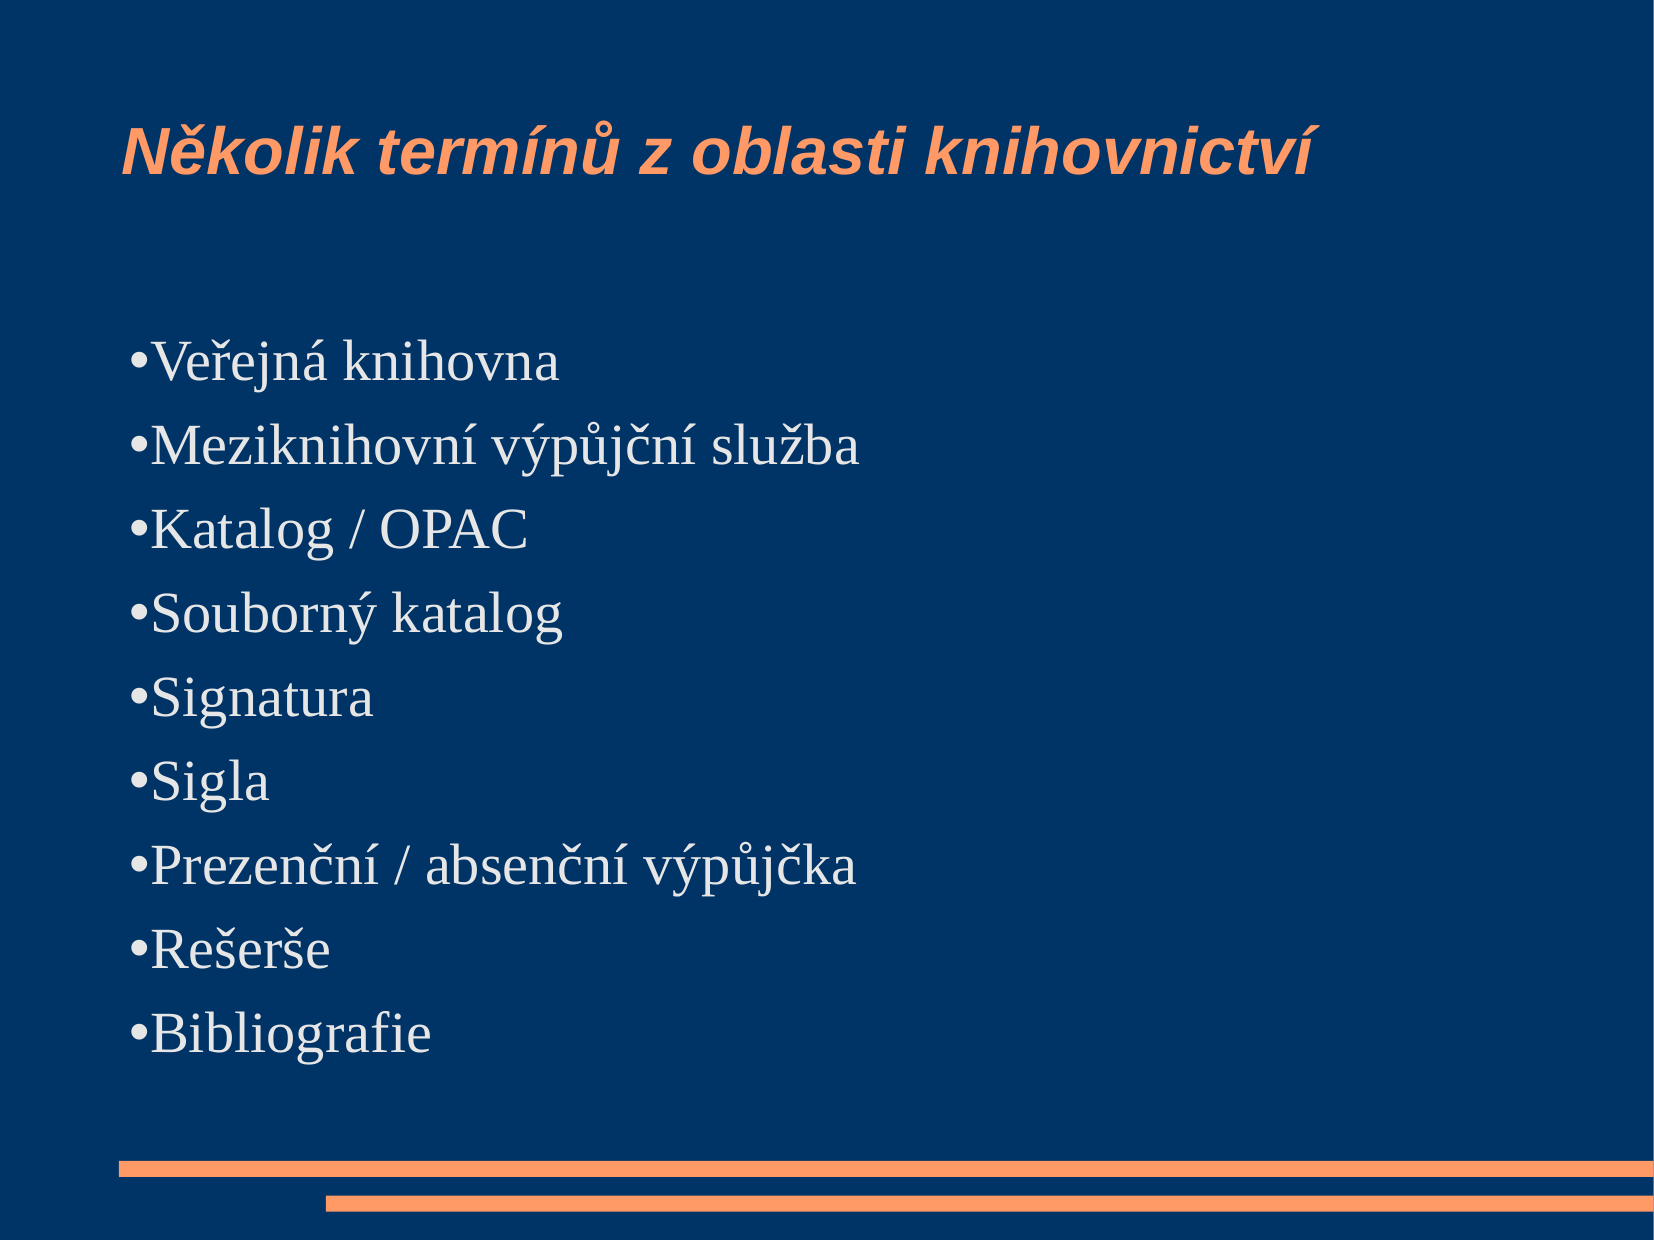

# Několik termínů z oblasti knihovnictví
Veřejná knihovna
Meziknihovní výpůjční služba
Katalog / OPAC
Souborný katalog
Signatura
Sigla
Prezenční / absenční výpůjčka
Rešerše
Bibliografie